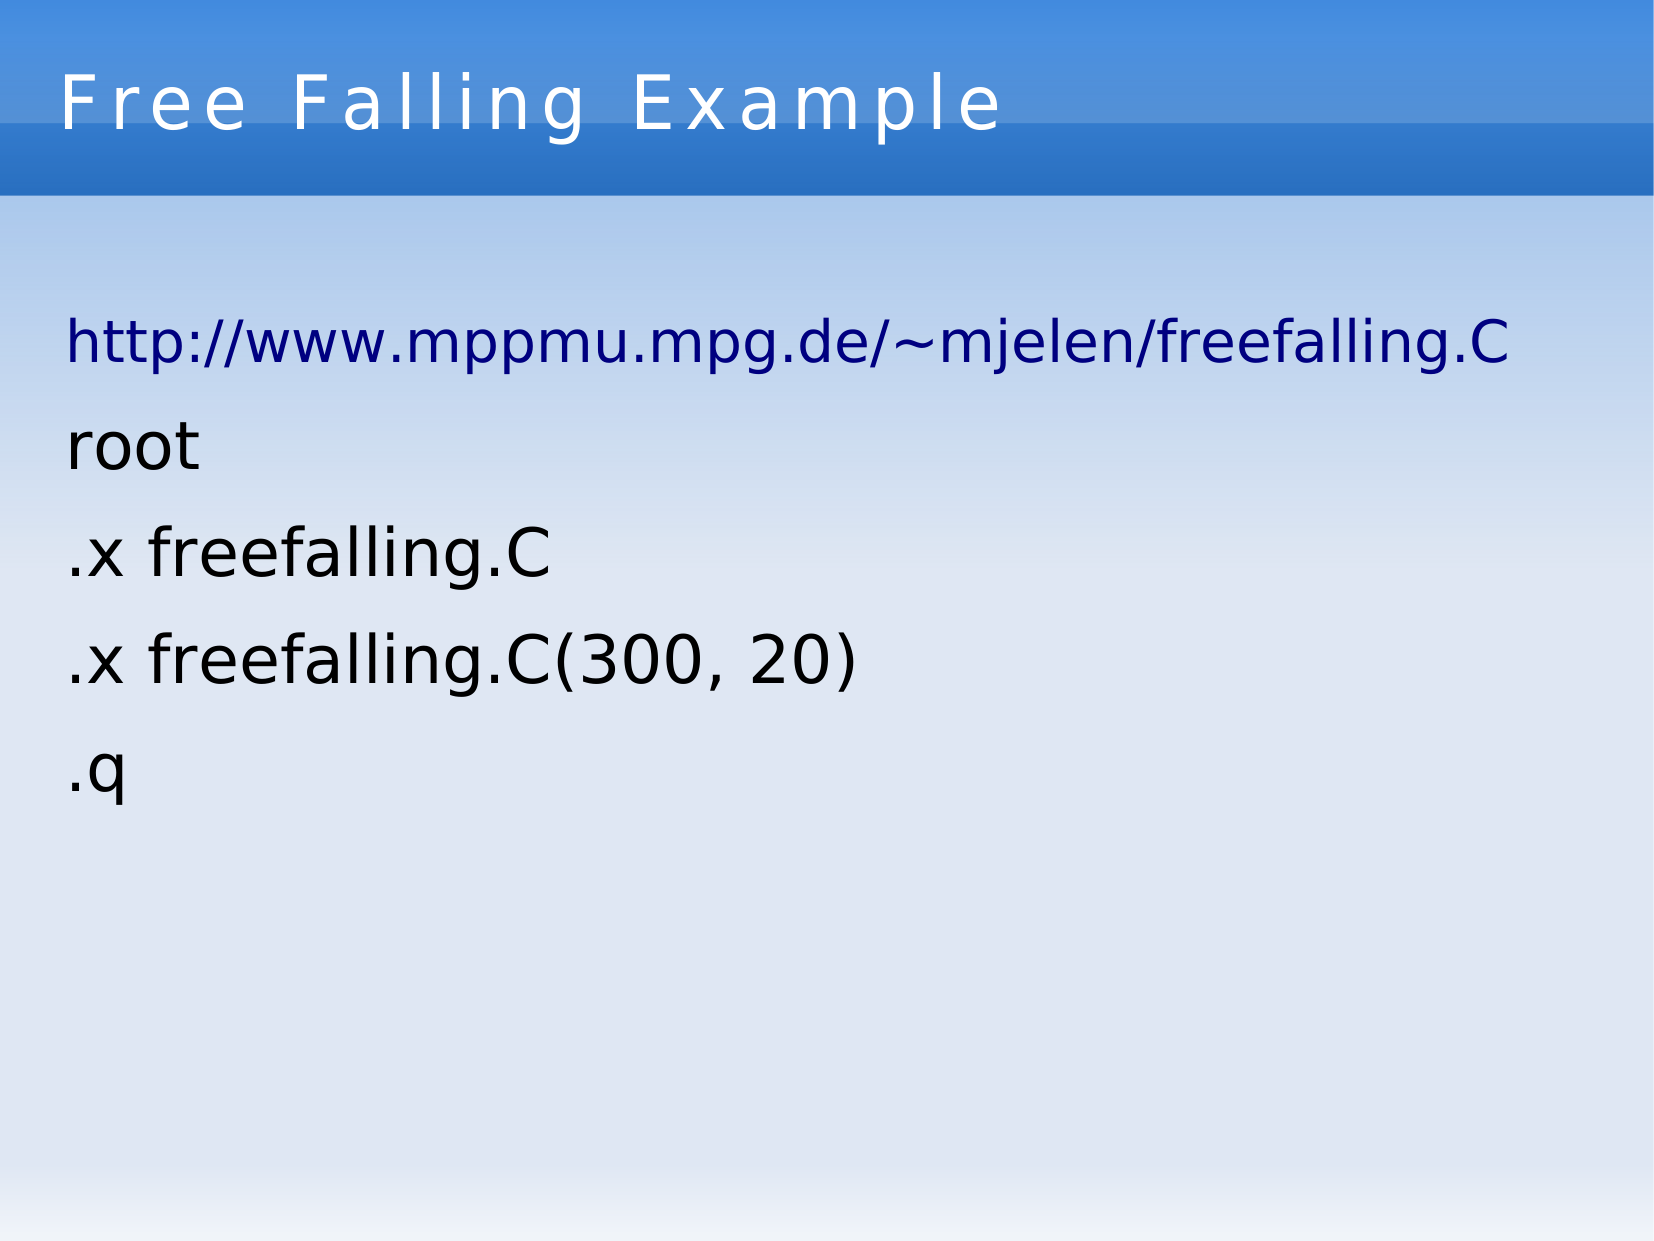

# Free Falling Example
http://www.mppmu.mpg.de/~mjelen/freefalling.C
root
.x freefalling.C
.x freefalling.C(300, 20)
.q